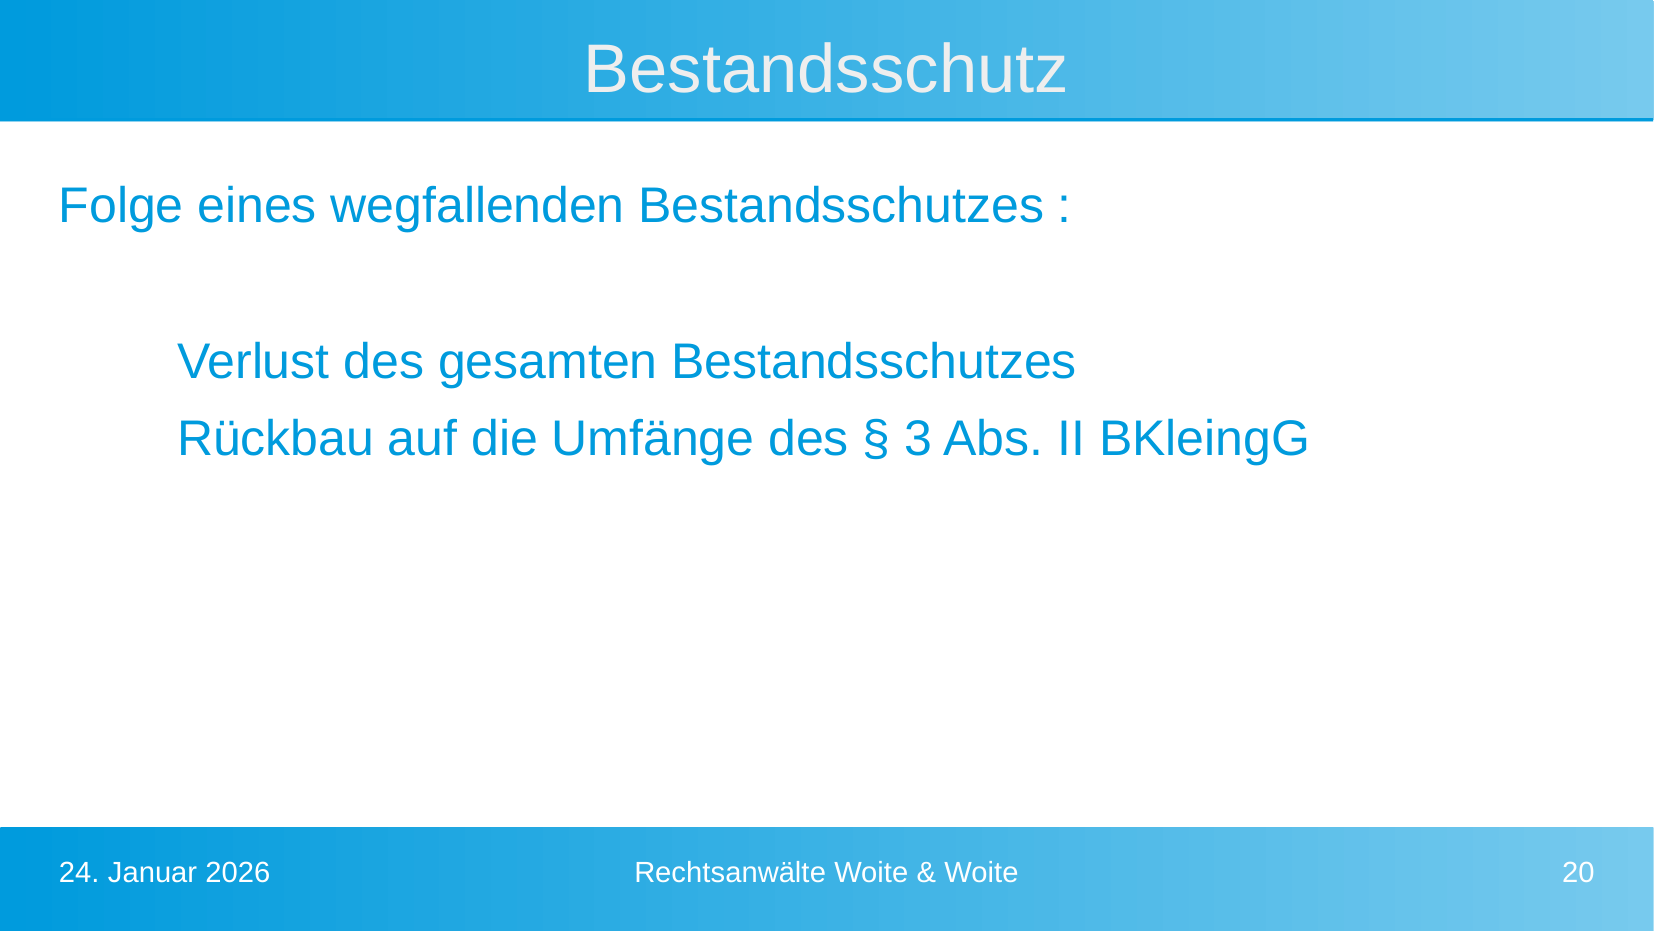

# Bestandsschutz
Folge eines wegfallenden Bestandsschutzes :
Verlust des gesamten Bestandsschutzes
Rückbau auf die Umfänge des § 3 Abs. II BKleingG
20